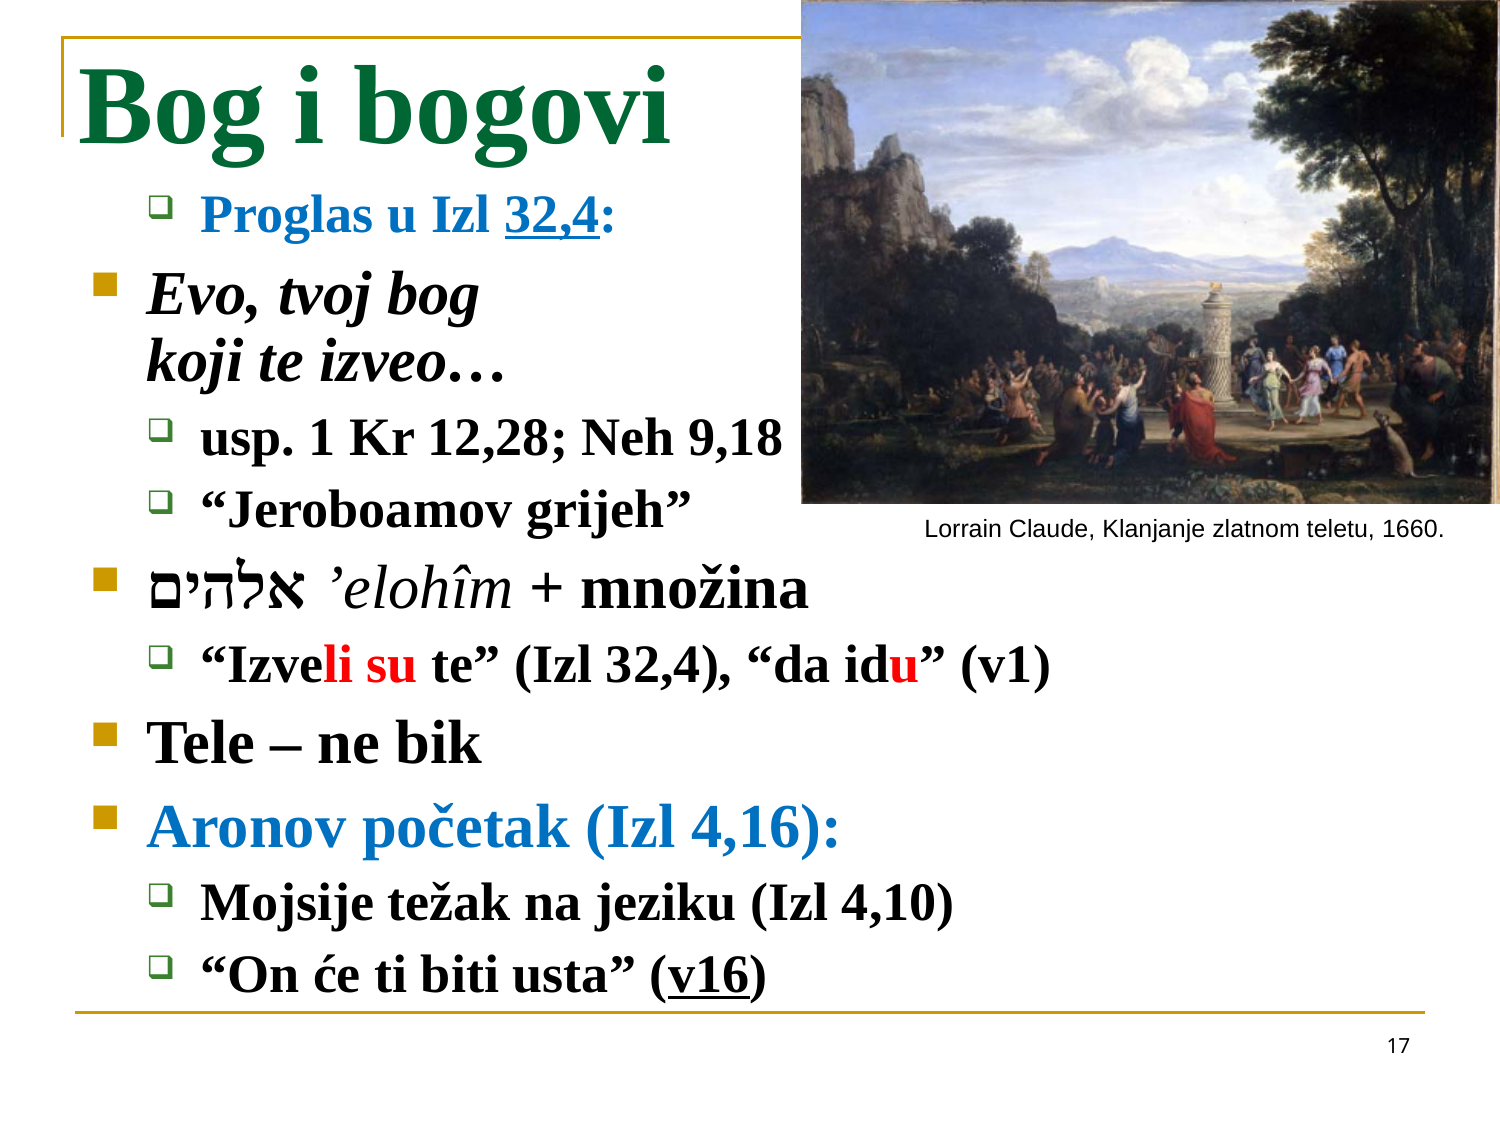

# Bog i bogovi
Proglas u Izl 32,4:
Evo, tvoj bog
koji te izveo…
usp. 1 Kr 12,28; Neh 9,18
“Jeroboamov grijeh”
אלהים ’elohîm + množina
“Izveli su te” (Izl 32,4), “da idu” (v1)
Tele – ne bik
Aronov početak (Izl 4,16):
Mojsije težak na jeziku (Izl 4,10)
“On će ti biti usta” (v16)
Lorrain Claude, Klanjanje zlatnom teletu, 1660.